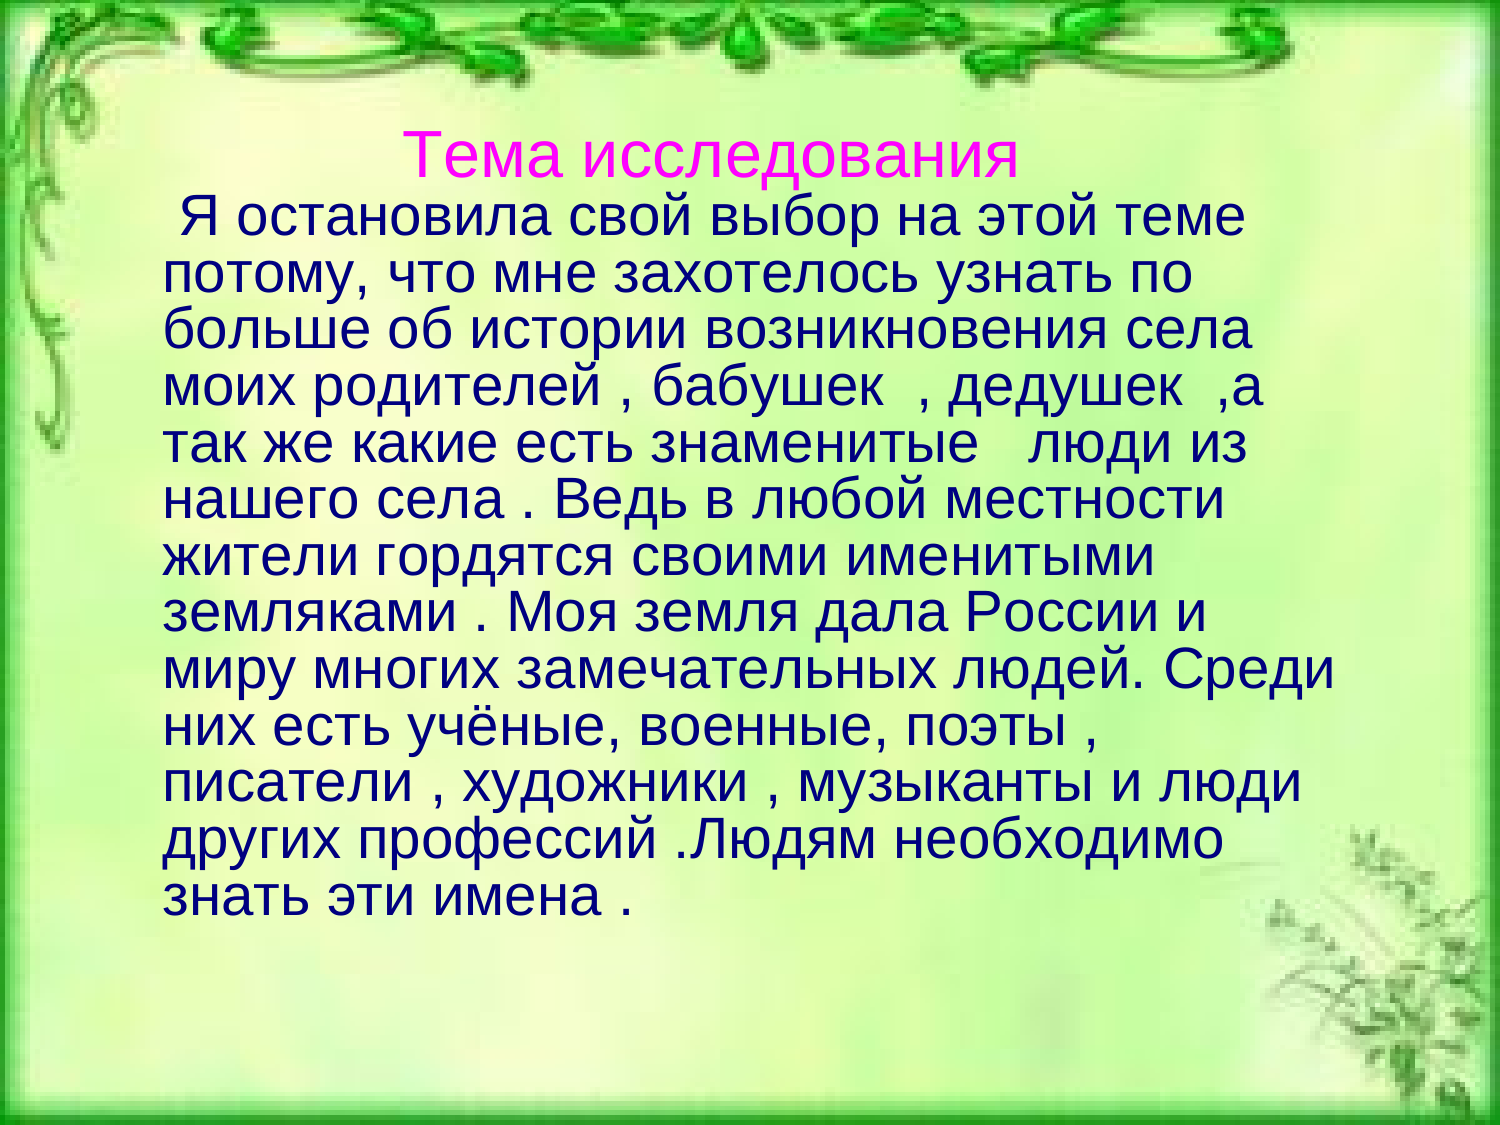

Тема исследования
 Я остановила свой выбор на этой теме потому, что мне захотелось узнать по больше об истории возникновения села моих родителей , бабушек , дедушек ,а так же какие есть знаменитые люди из нашего села . Ведь в любой местности жители гордятся своими именитыми земляками . Моя земля дала России и миру многих замечательных людей. Среди них есть учёные, военные, поэты , писатели , художники , музыканты и люди других профессий .Людям необходимо знать эти имена .